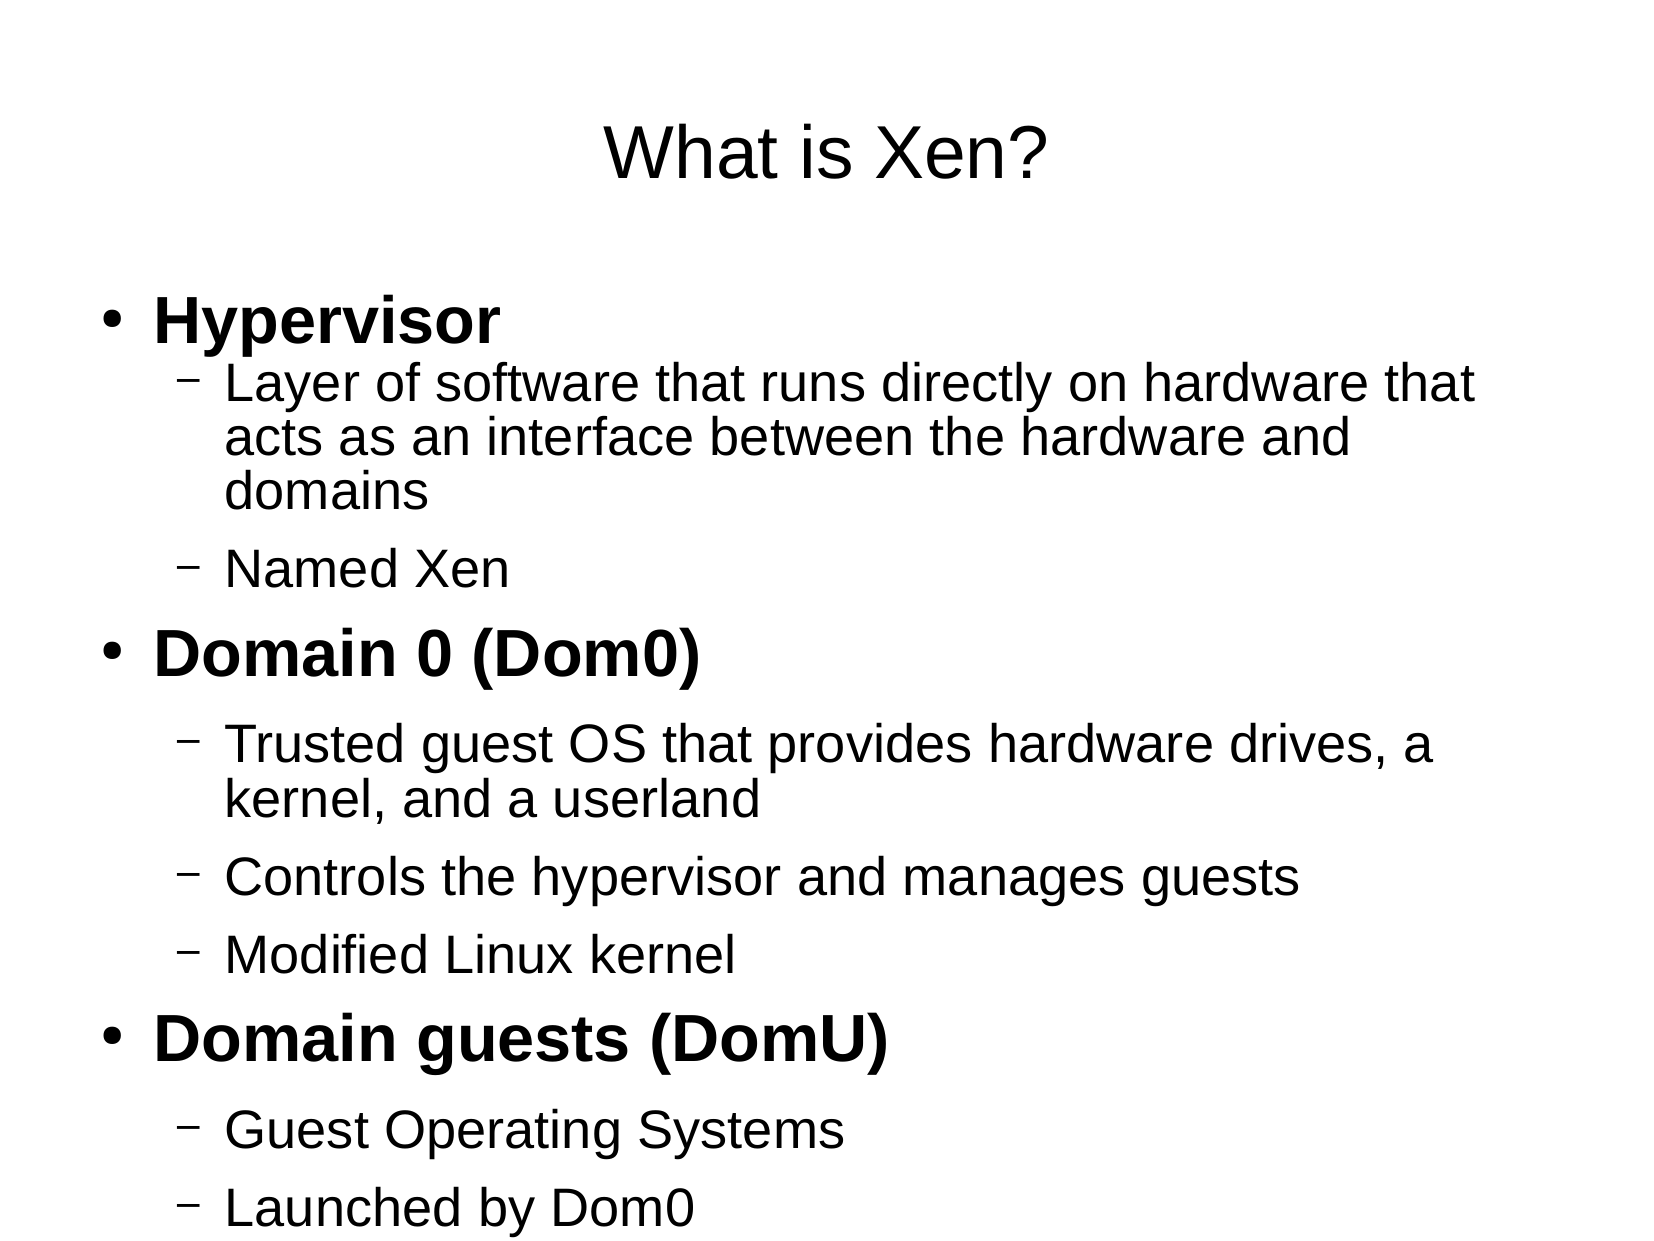

# What is Xen?
Hypervisor
Layer of software that runs directly on hardware that acts as an interface between the hardware and domains
Named Xen
Domain 0 (Dom0)
Trusted guest OS that provides hardware drives, a kernel, and a userland
Controls the hypervisor and manages guests
Modified Linux kernel
Domain guests (DomU)
Guest Operating Systems
Launched by Dom0